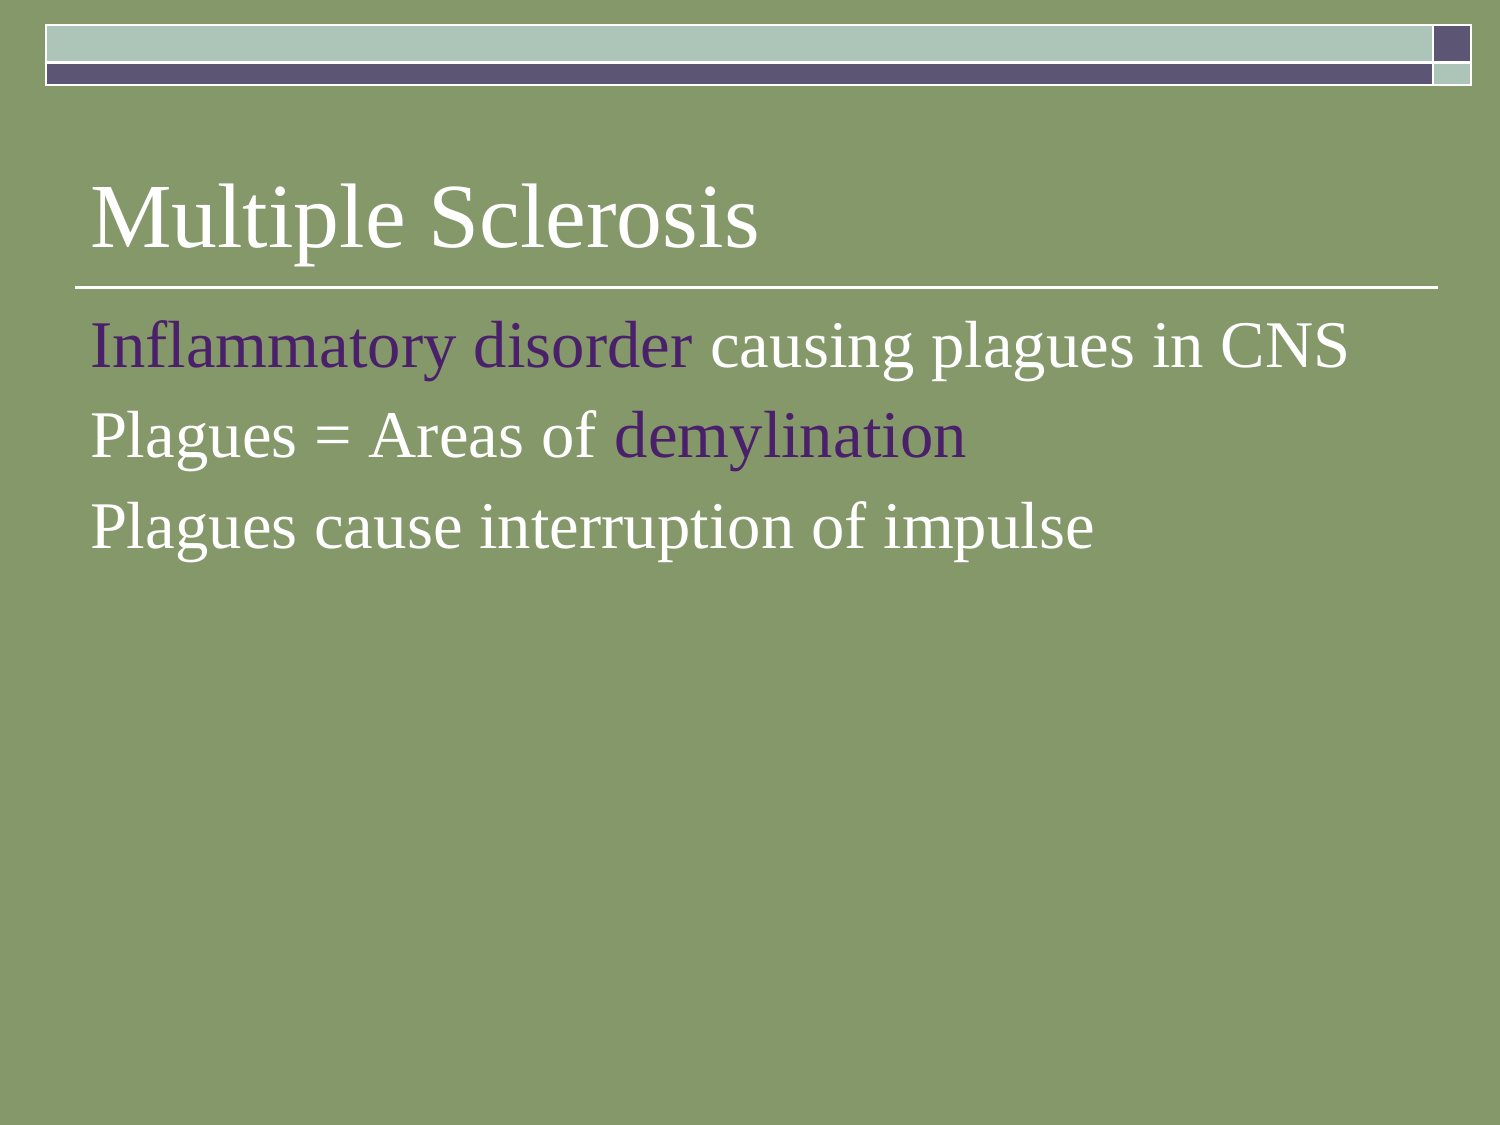

# Multiple Sclerosis
Inflammatory disorder causing plagues in CNS
Plagues = Areas of demylination
Plagues cause interruption of impulse